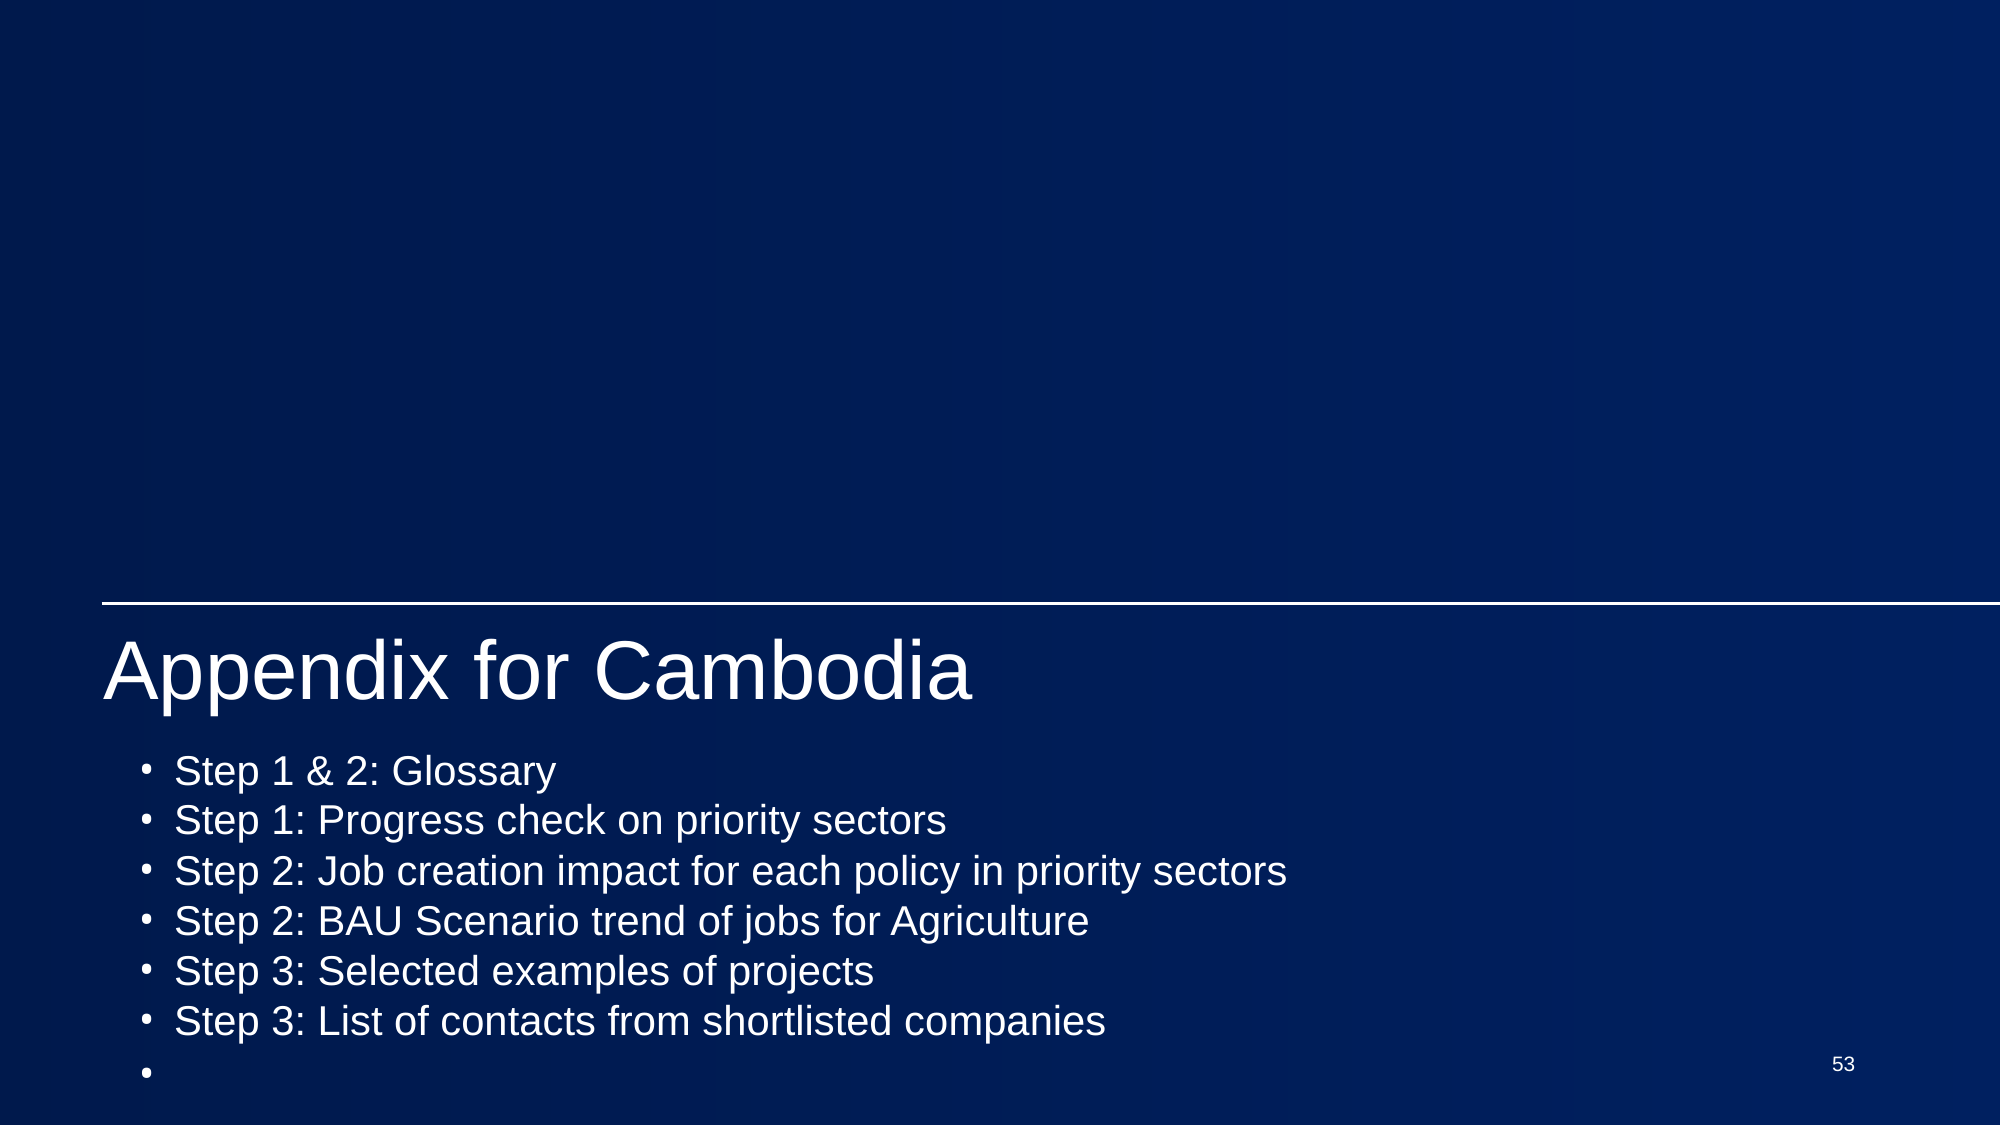

# Appendix for Cambodia
Step 1 & 2: Glossary
Step 1: Progress check on priority sectors
Step 2: Job creation impact for each policy in priority sectors
Step 2: BAU Scenario trend of jobs for Agriculture
Step 3: Selected examples of projects
Step 3: List of contacts from shortlisted companies